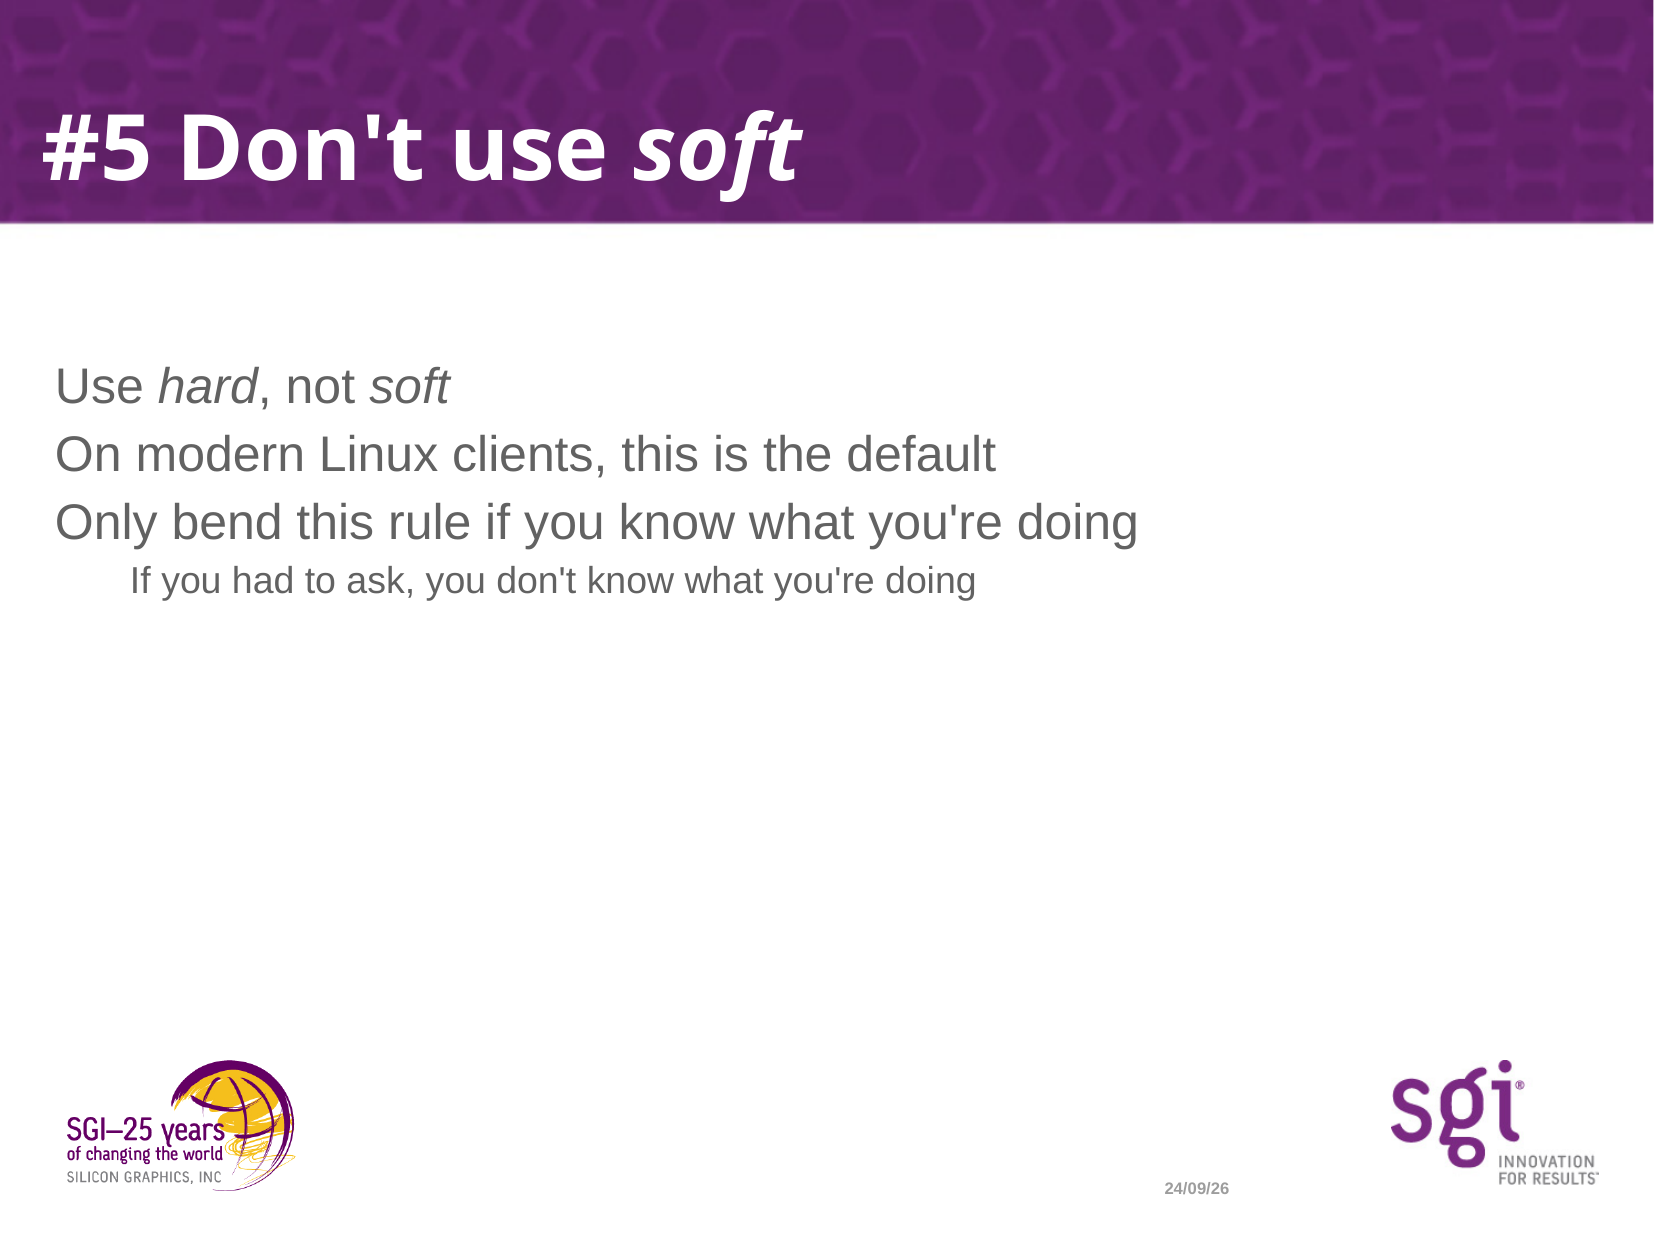

# #5 Don't use soft
Use hard, not soft
On modern Linux clients, this is the default
Only bend this rule if you know what you're doing
If you had to ask, you don't know what you're doing